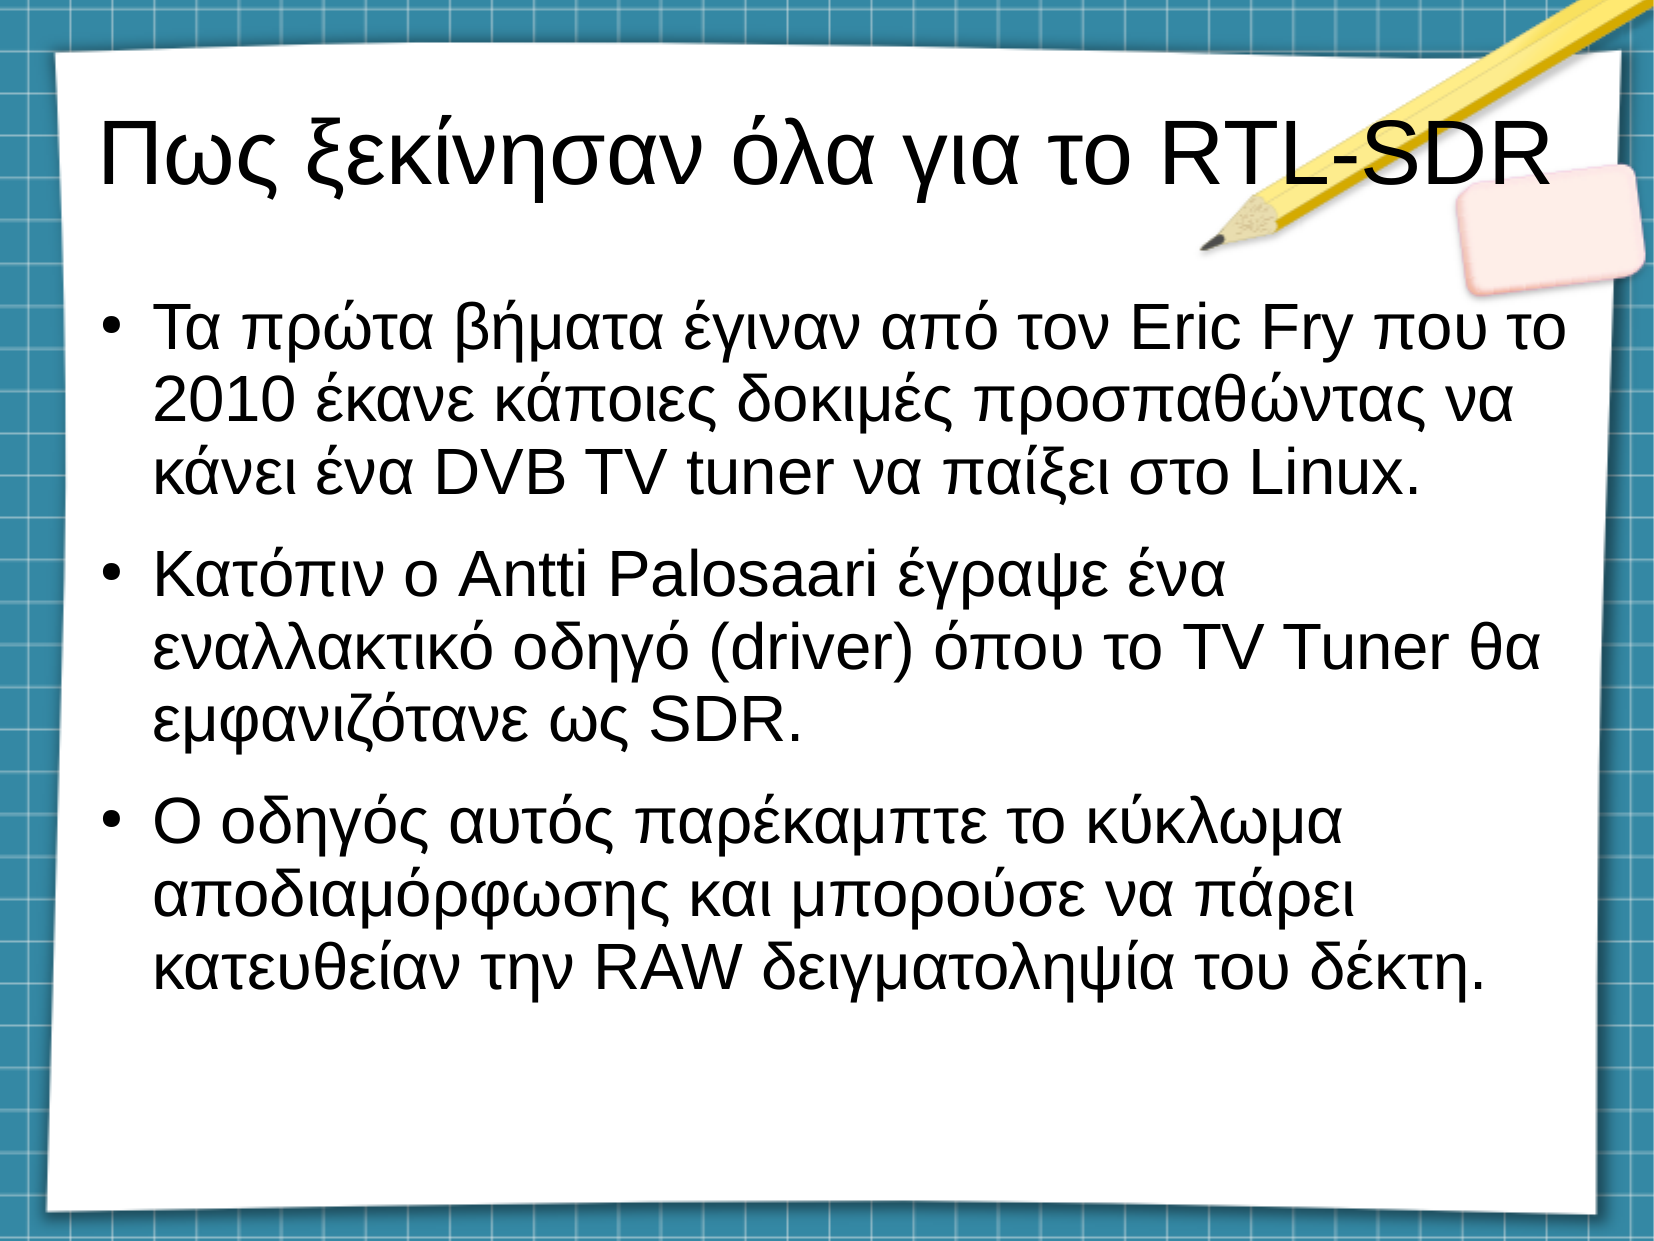

# Πως ξεκίνησαν όλα για το RTL-SDR
Τα πρώτα βήματα έγιναν από τον Eric Fry που το 2010 έκανε κάποιες δοκιμές προσπαθώντας να κάνει ένα DVB TV tuner να παίξει στο Linux.
Κατόπιν ο Antti Palosaari έγραψε ένα εναλλακτικό οδηγό (driver) όπου το TV Tuner θα εμφανιζότανε ως SDR.
Ο οδηγός αυτός παρέκαμπτε το κύκλωμα αποδιαμόρφωσης και μπορούσε να πάρει κατευθείαν την RAW δειγματοληψία του δέκτη.